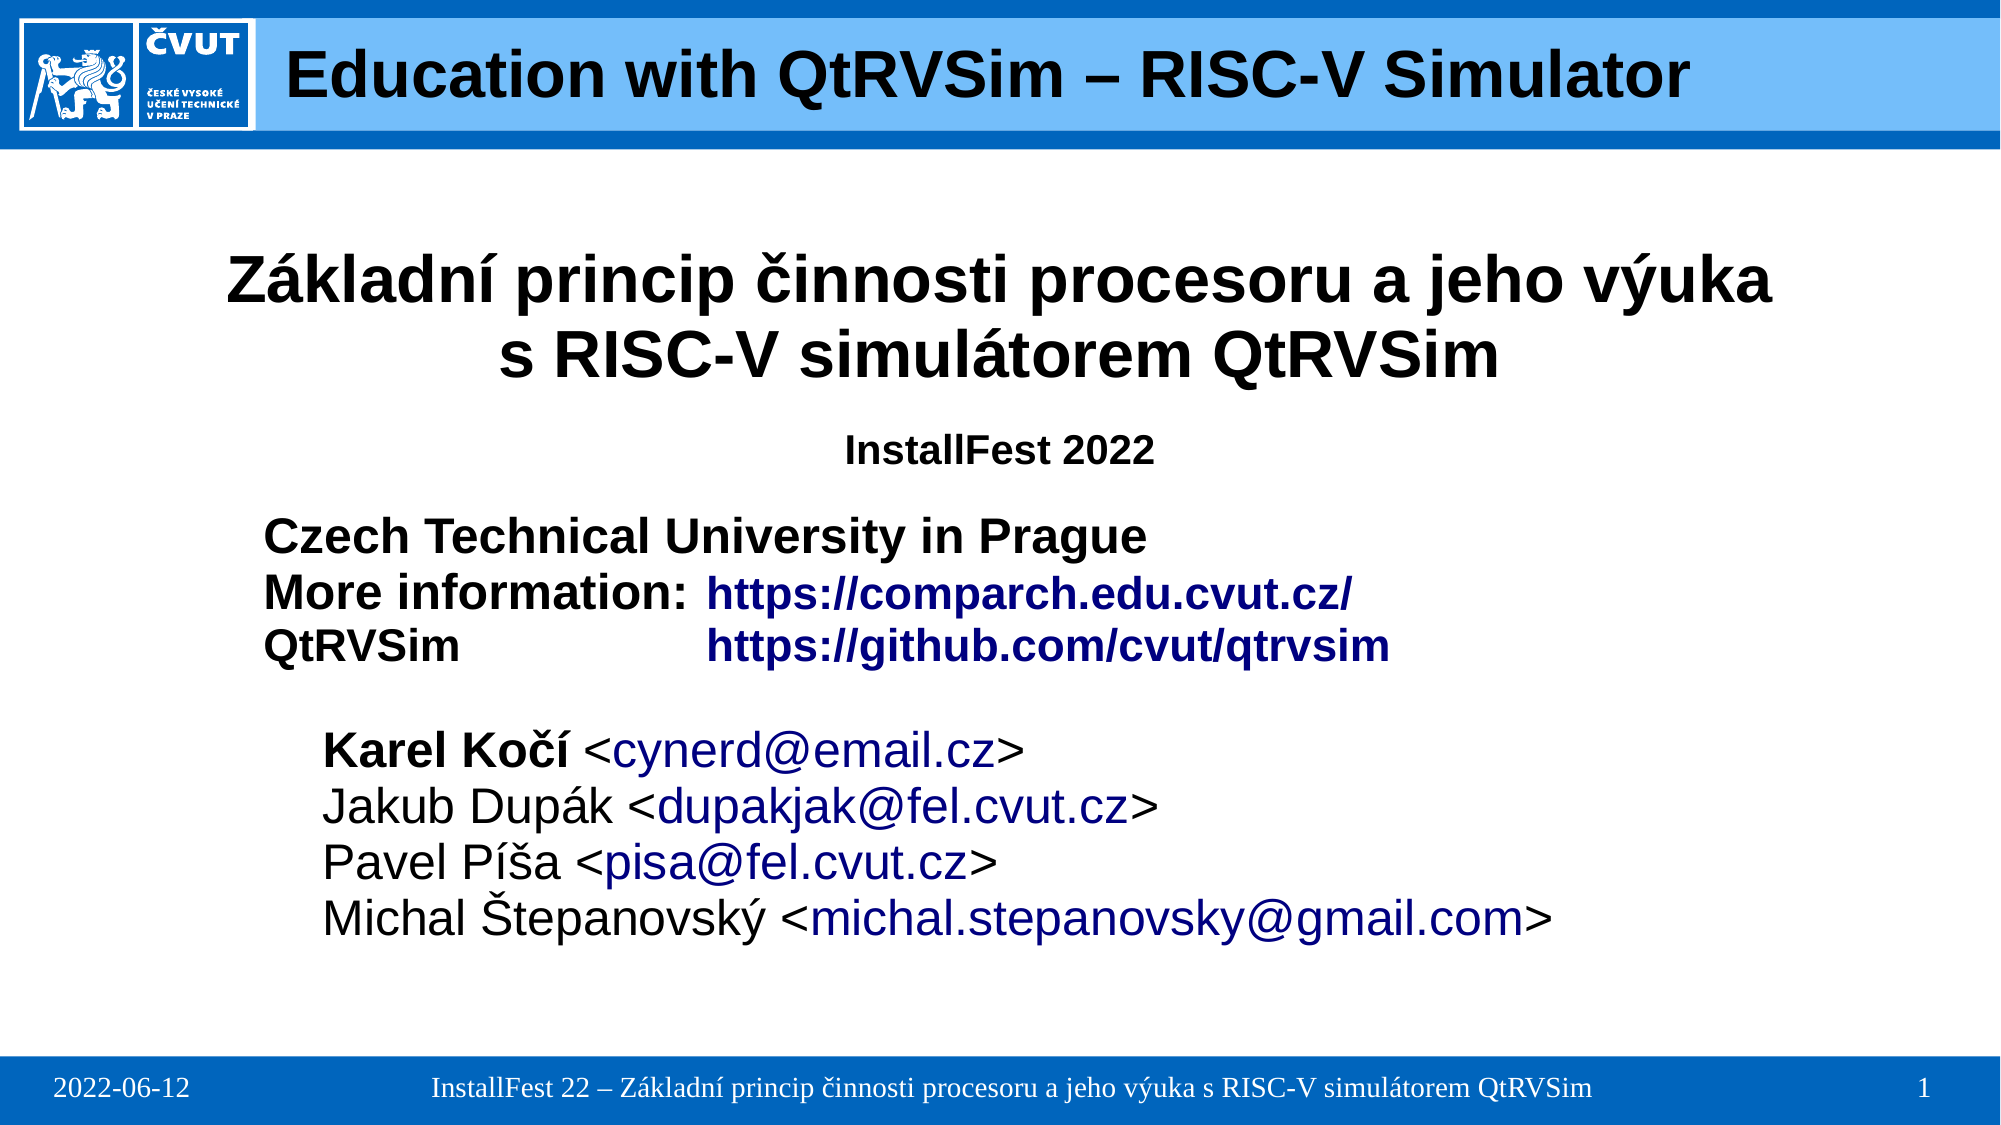

# Education with QtRVSim – RISC-V Simulator
Základní princip činnosti procesoru a jeho výuka s RISC-V simulátorem QtRVSim
InstallFest 2022
Czech Technical University in Prague
More information:	https://comparch.edu.cvut.cz/
QtRVSim				https://github.com/cvut/qtrvsim
Karel Kočí <cynerd@email.cz>
Jakub Dupák <dupakjak@fel.cvut.cz>
Pavel Píša <pisa@fel.cvut.cz>
Michal Štepanovský <michal.stepanovsky@gmail.com>
2022-06-12
InstallFest 22 – Základní princip činnosti procesoru a jeho výuka s RISC-V simulátorem QtRVSim
1